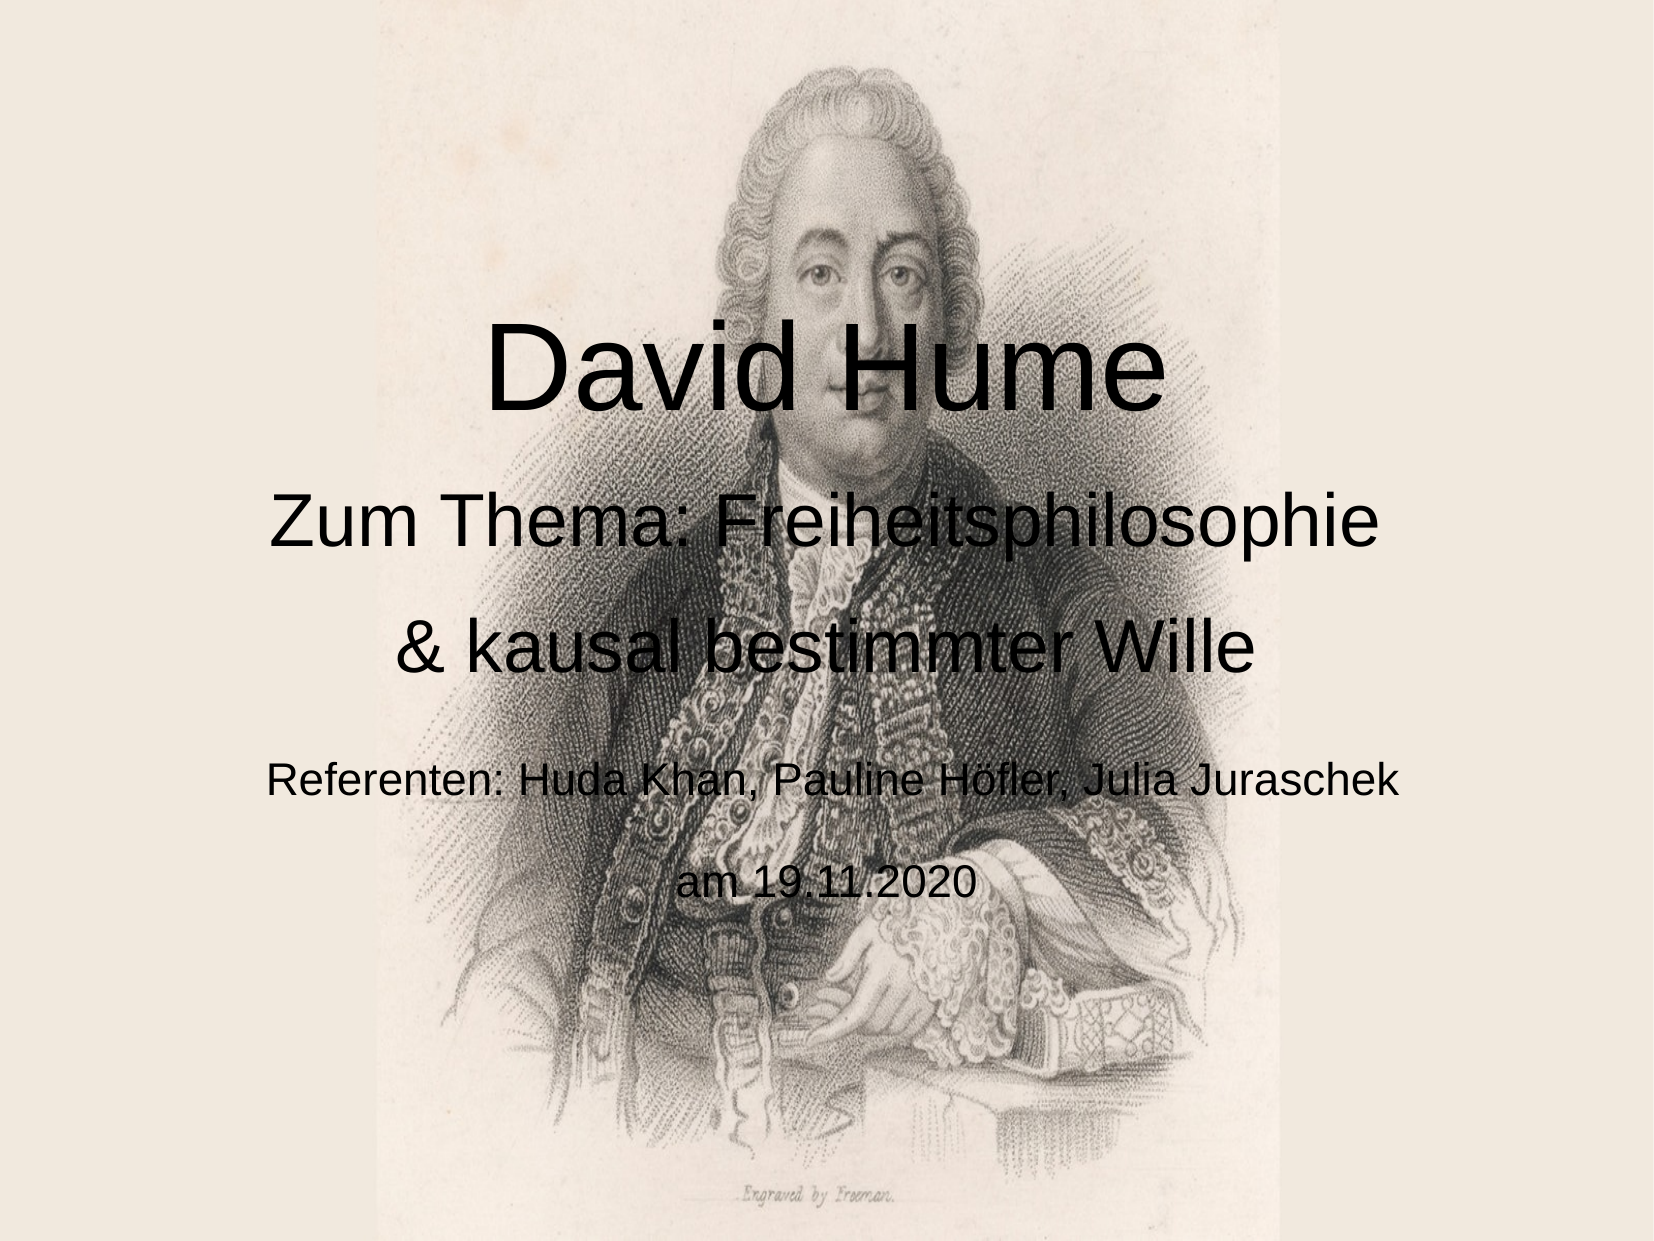

# David Hume
 Zum Thema: Freiheitsphilosophie
& kausal bestimmter Wille
 Referenten: Huda Khan, Pauline Höfler, Julia Juraschek
am 19.11.2020